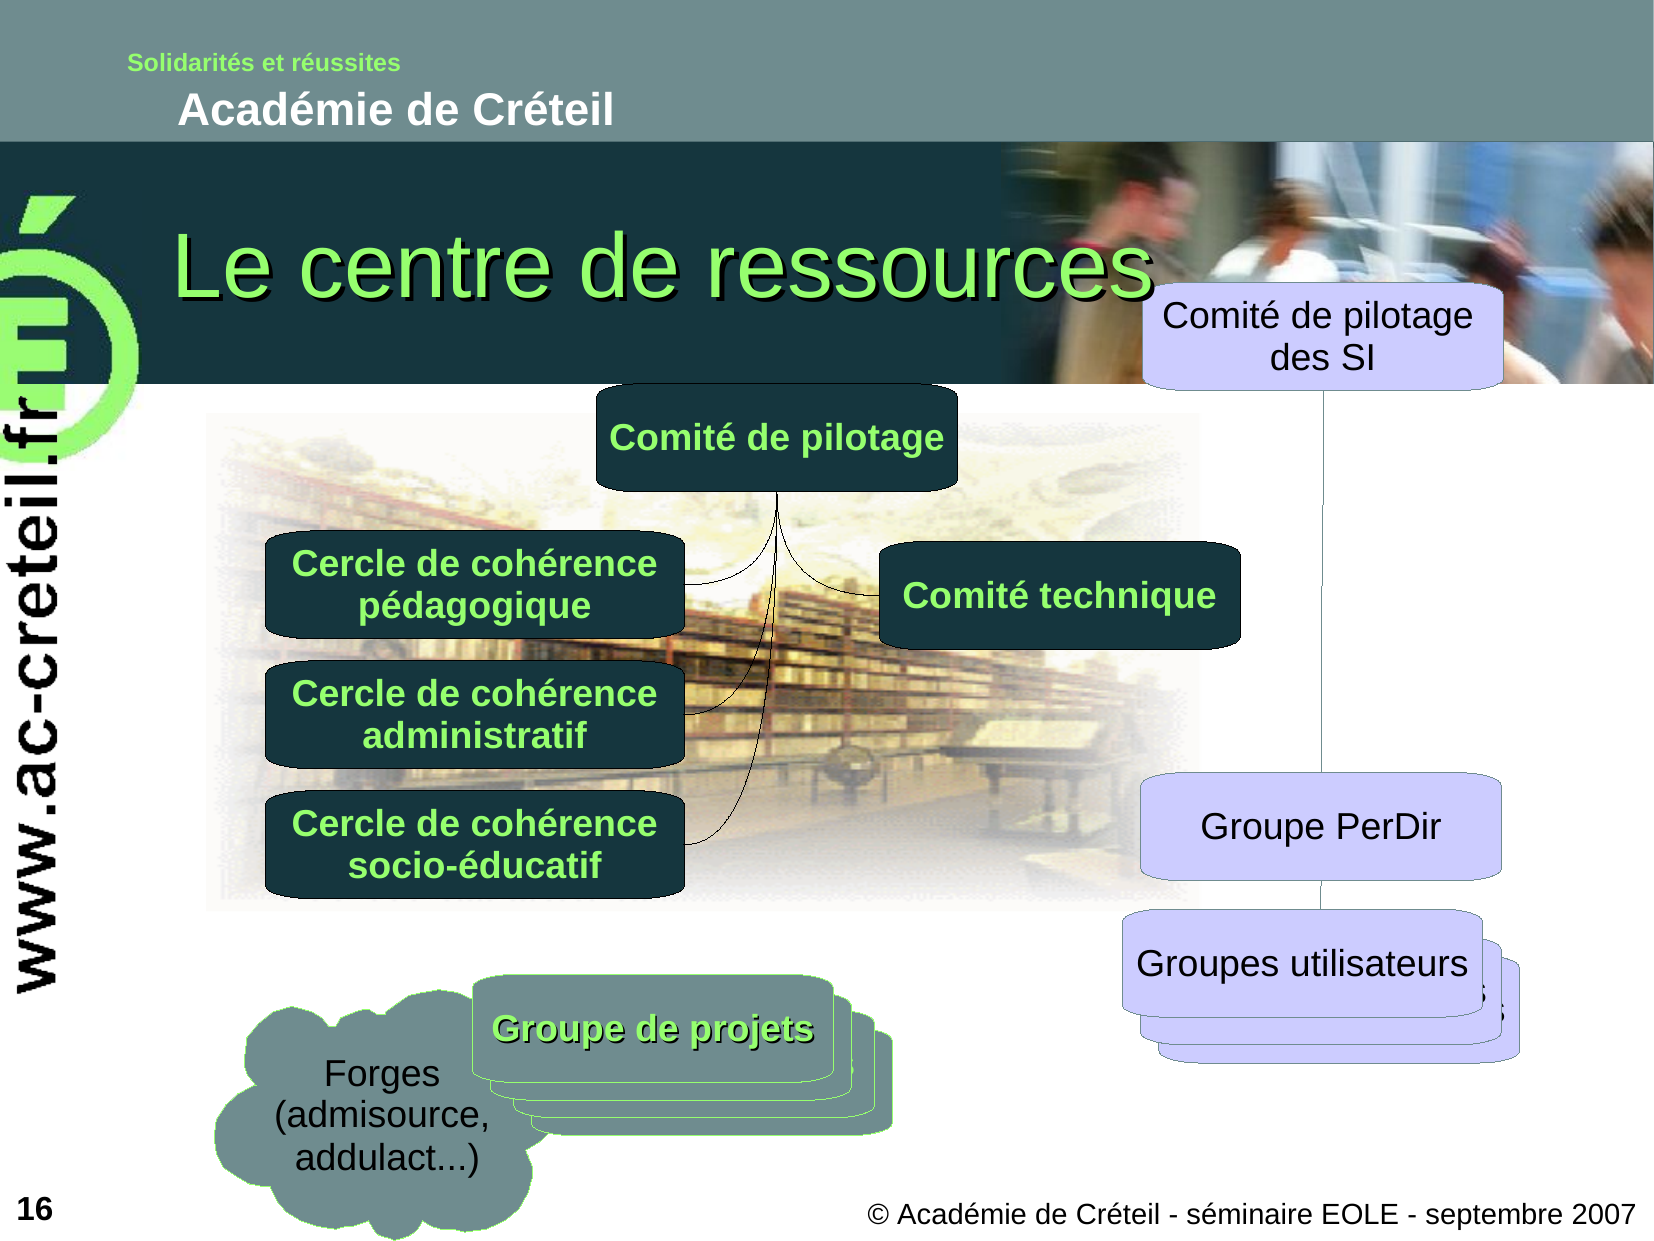

# Le centre de ressources
Comité de pilotage
des SI
Groupe PerDir
Groupes utilisateurs
Groupes utilisateurs
Groupes utilisateurs
Comité de pilotage
Cercle de cohérence
pédagogique
Comité technique
Cercle de cohérence
administratif
Cercle de cohérence
socio-éducatif
Groupe de projets
Groupe de projets
Groupe de projets
Groupe de projets
Forges
(admisource,
addulact...)
© Académie de Créteil - séminaire EOLE - septembre 2007
16